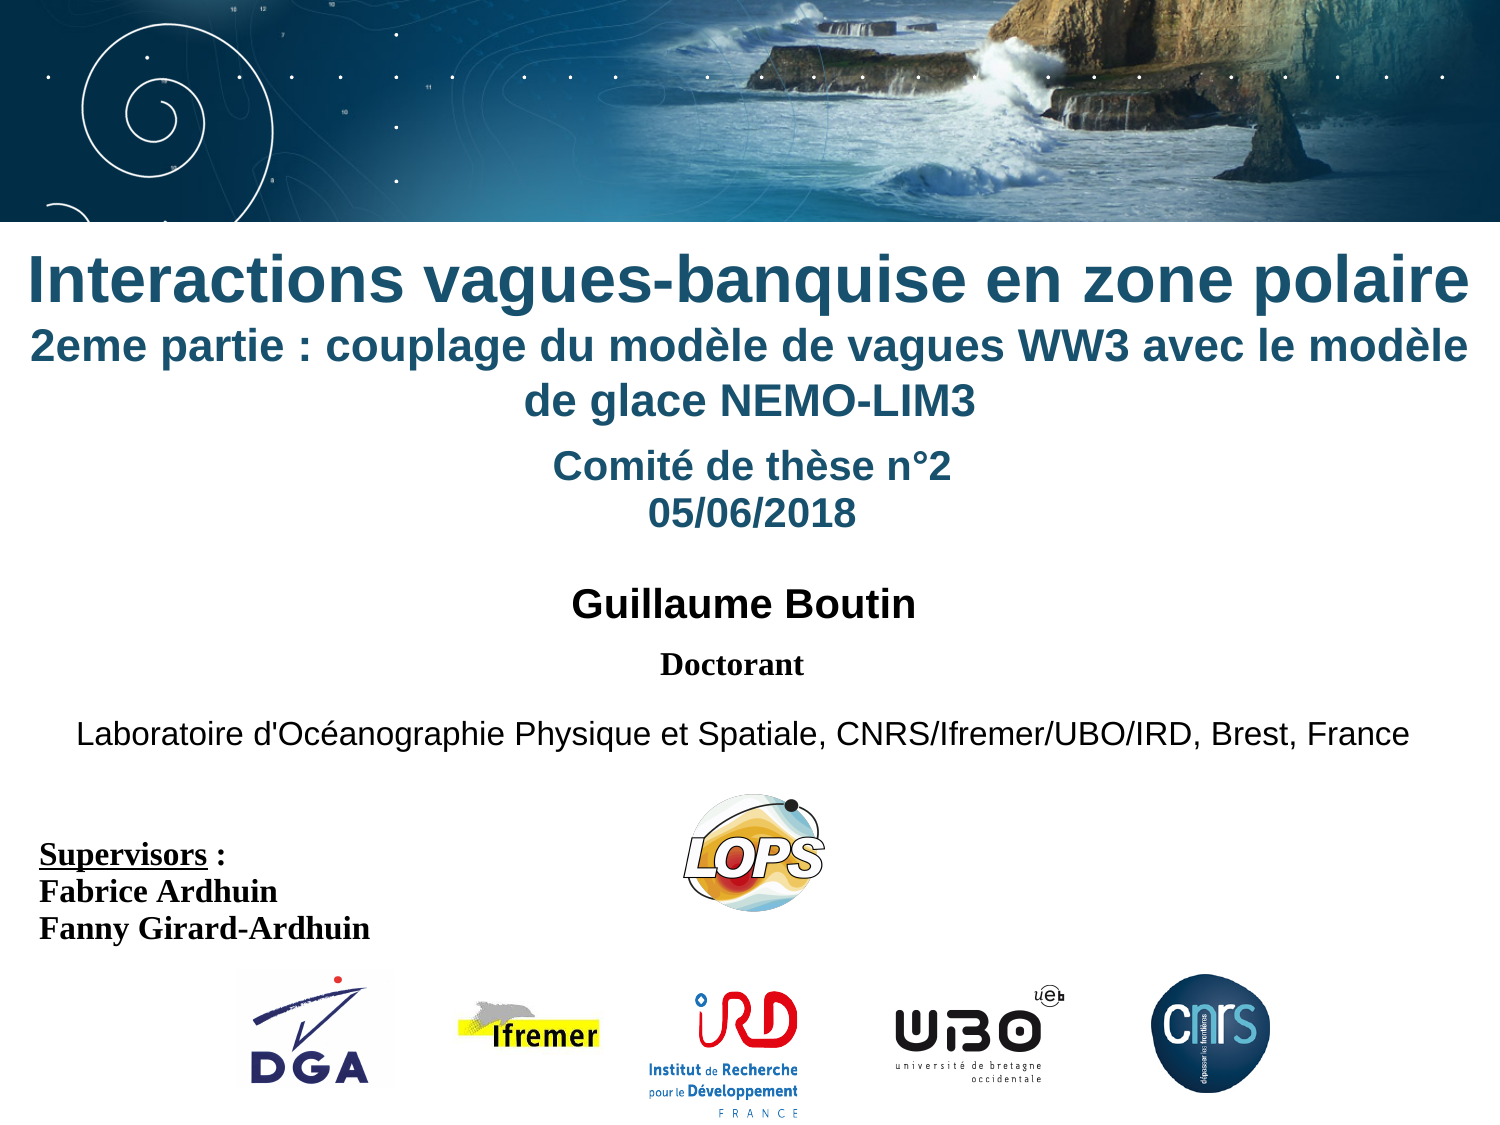

Interactions vagues-banquise en zone polaire
2eme partie : couplage du modèle de vagues WW3 avec le modèle de glace NEMO-LIM3
Comité de thèse n°2
05/06/2018
Guillaume Boutin
Laboratoire d'Océanographie Physique et Spatiale, CNRS/Ifremer/UBO/IRD, Brest, France
Doctorant
Supervisors :
Fabrice Ardhuin
Fanny Girard-Ardhuin